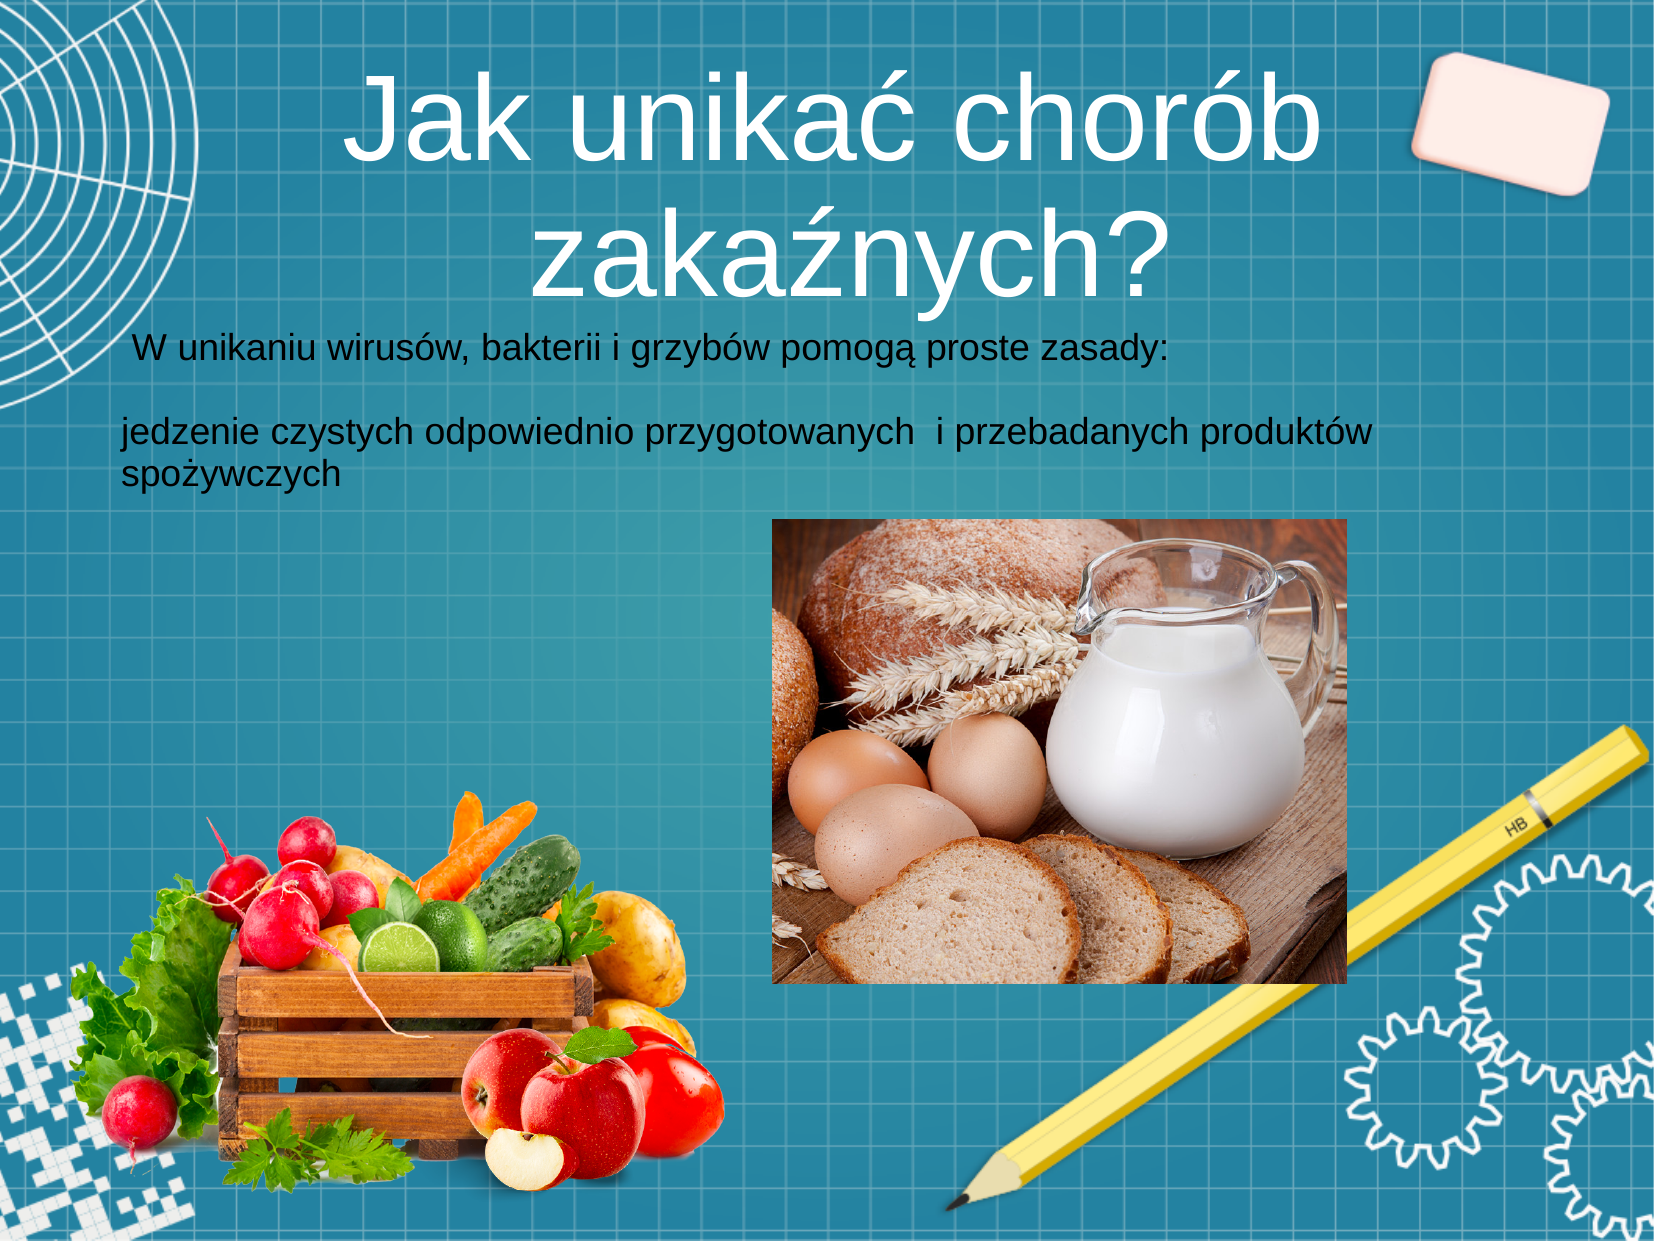

# Jak unikać chorób zakaźnych?
 W unikaniu wirusów, bakterii i grzybów pomogą proste zasady:
jedzenie czystych odpowiednio przygotowanych i przebadanych produktów spożywczych